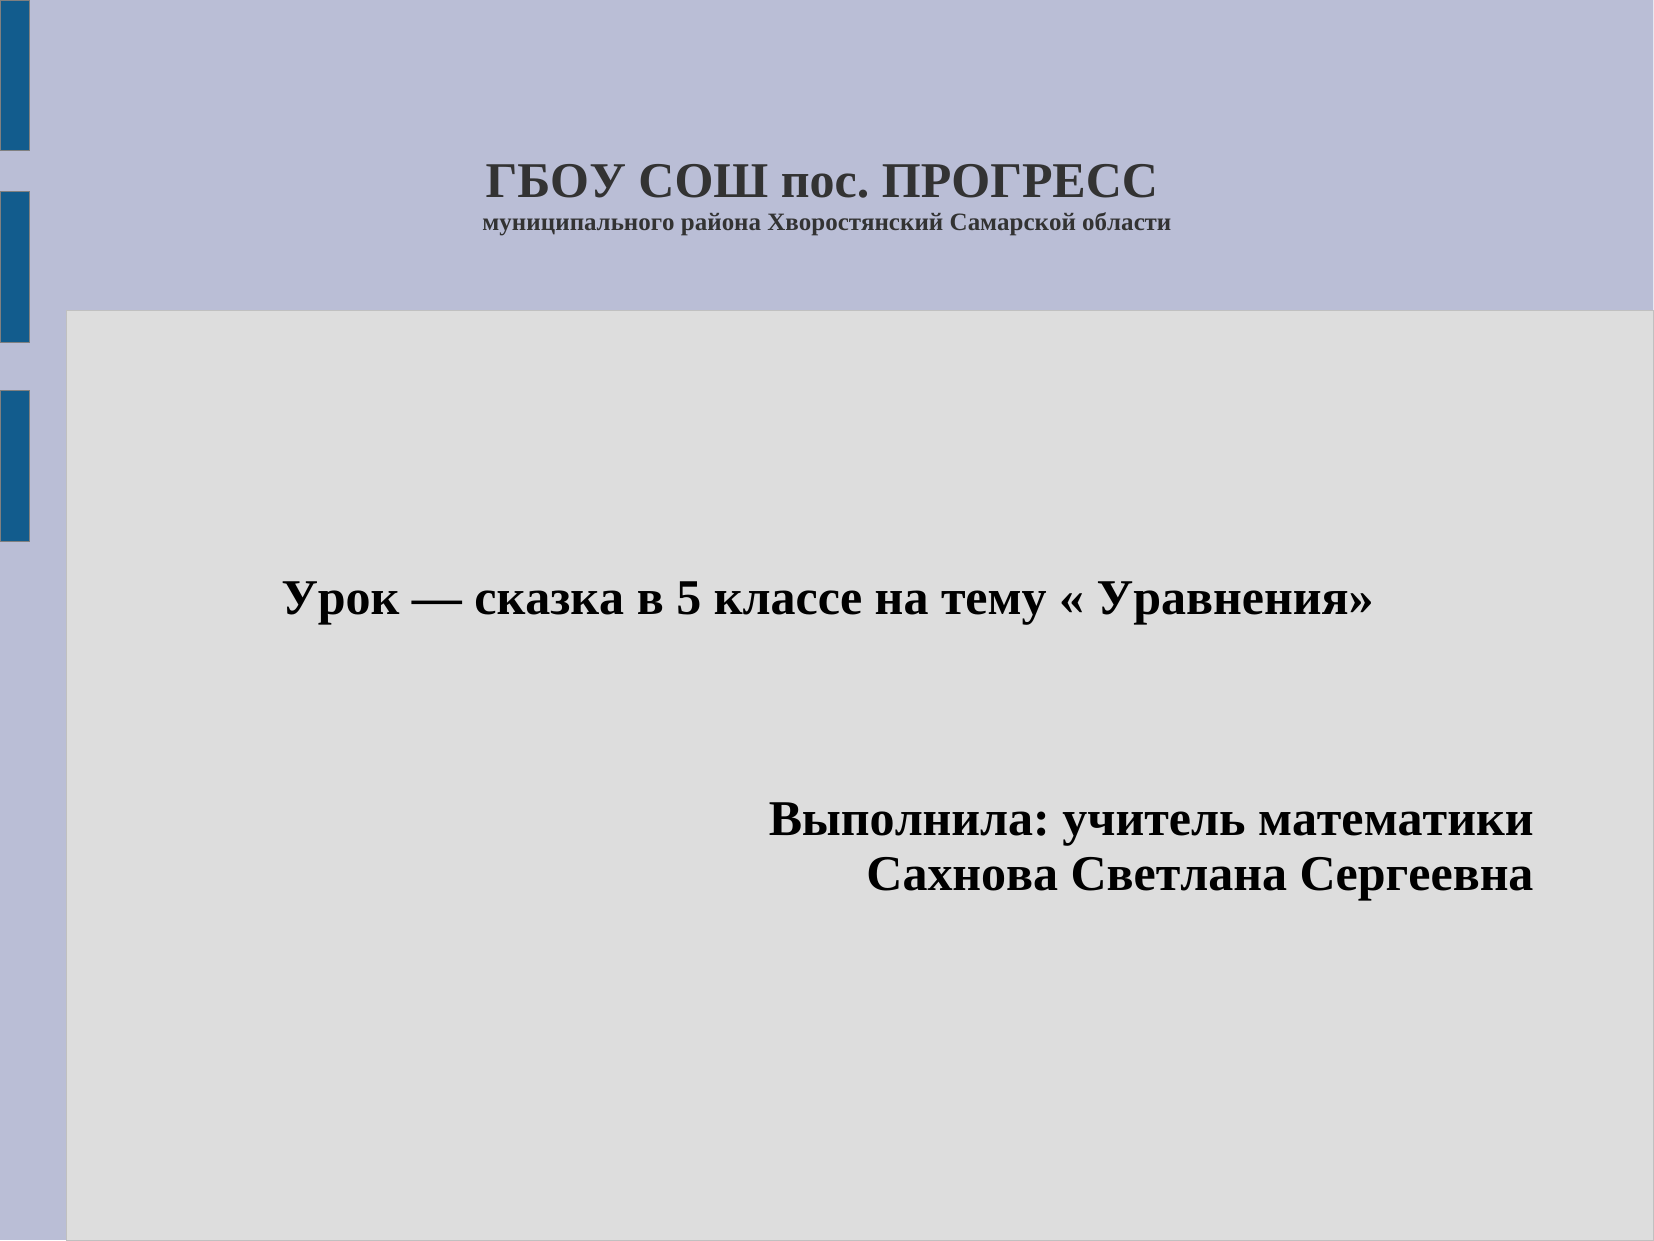

# ГБОУ СОШ пос. ПРОГРЕСС муниципального района Хворостянский Самарской области
Урок — сказка в 5 классе на тему « Уравнения»
Выполнила: учитель математики
Сахнова Светлана Сергеевна